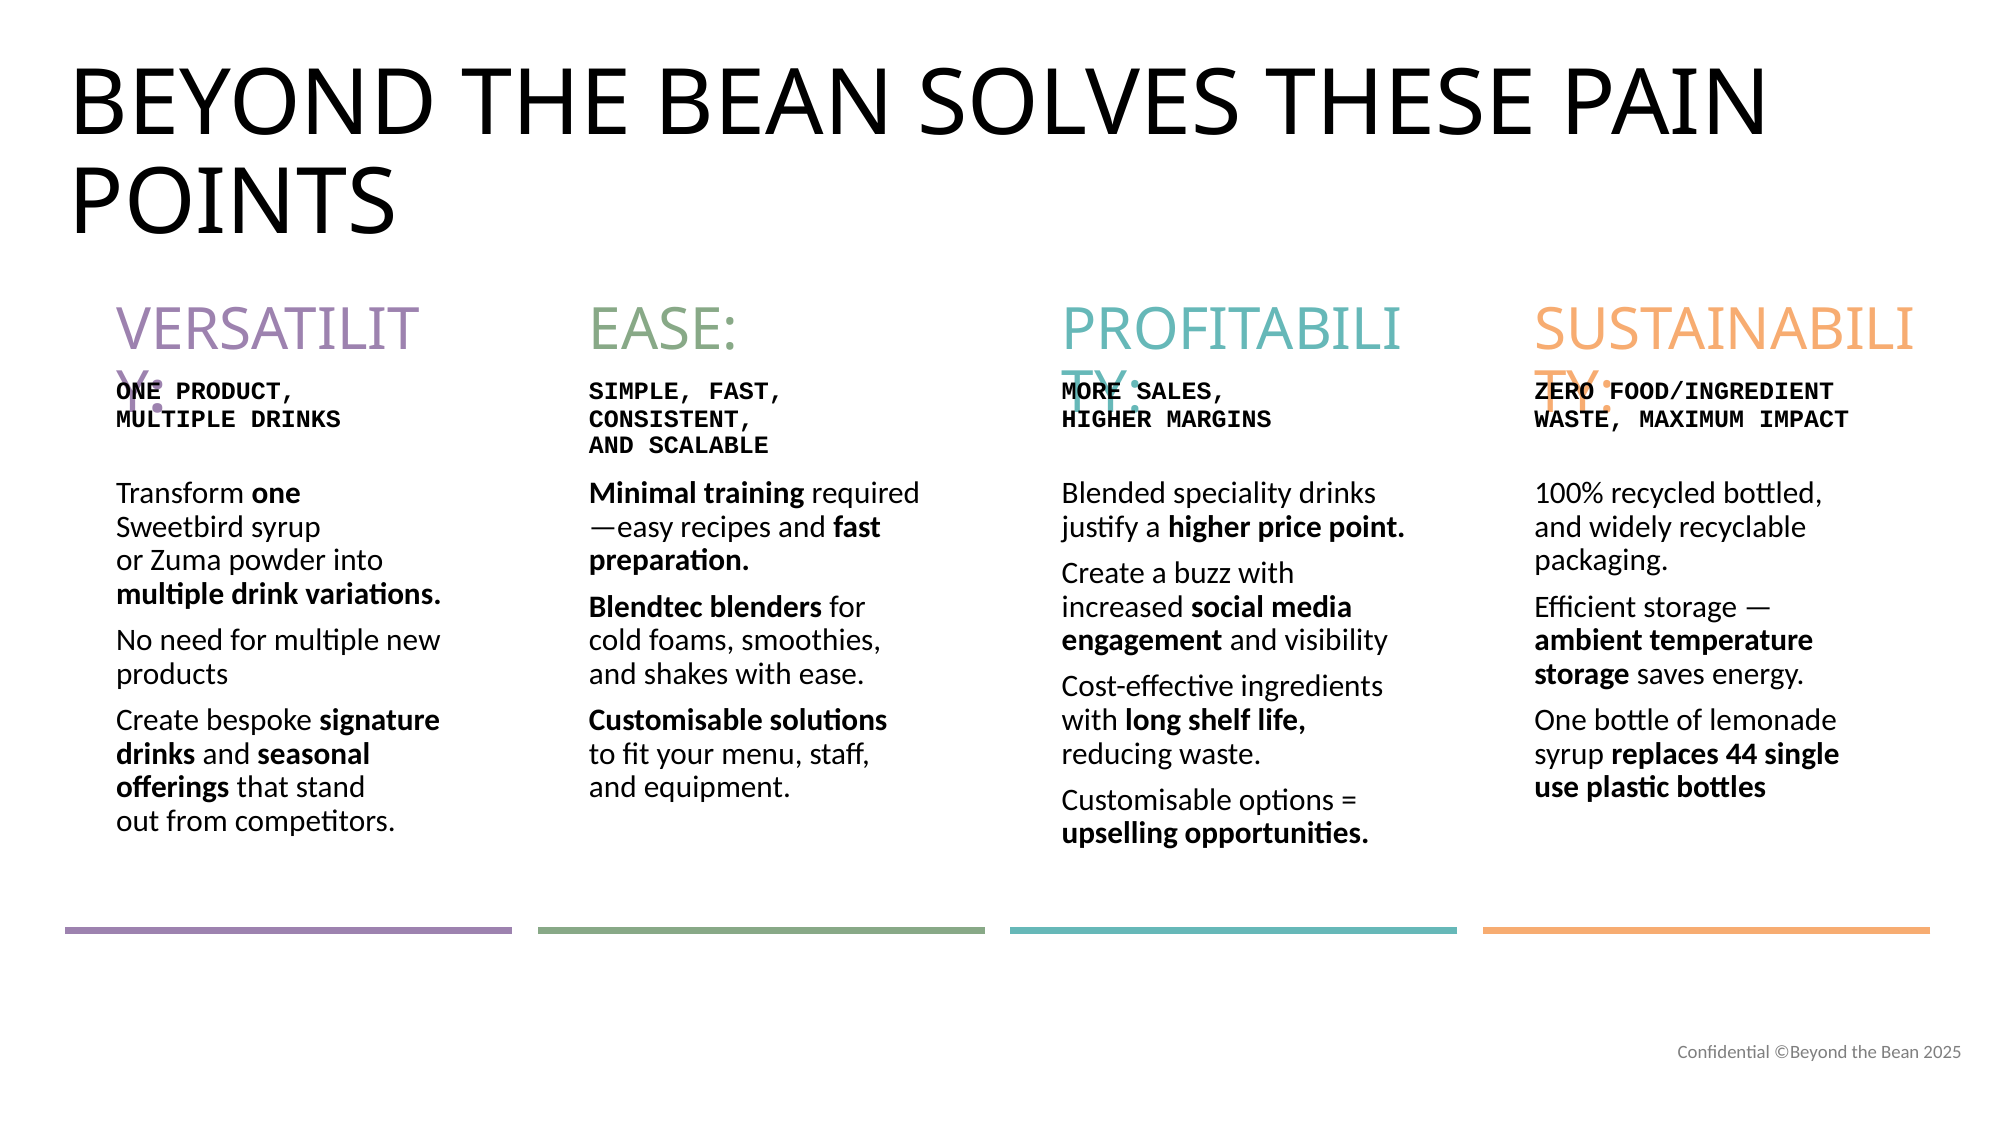

BEYOND THE BEAN SOLVES THESE PAIN POINTS
Don’t sell syrups, sell signature drinks
VERSATILITY:
One Product, Multiple Drinks
Transform one
Sweetbird syrup
or Zuma powder into
multiple drink variations.
No need for multiple new products
Create bespoke signature drinks and seasonal offerings that stand
out from competitors.
EASE:
Simple, Fast, Consistent, and Scalable
Minimal training required—easy recipes and fast preparation.
Blendtec blenders for
cold foams, smoothies,
and shakes with ease.
Customisable solutions
to fit your menu, staff,
and equipment.
PROFITABILITY:
More Sales,
Higher Margins
Blended speciality drinks justify a higher price point.
Create a buzz with increased social media engagement and visibility
Cost-effective ingredients with long shelf life, reducing waste.
Customisable options = upselling opportunities.
SUSTAINABILITY:
Zero Food/Ingredient Waste, Maximum Impact
100% recycled bottled, and widely recyclable packaging.
Efficient storage —ambient temperature storage saves energy.
One bottle of lemonade syrup replaces 44 single use plastic bottles
Confidential ©Beyond the Bean 2025